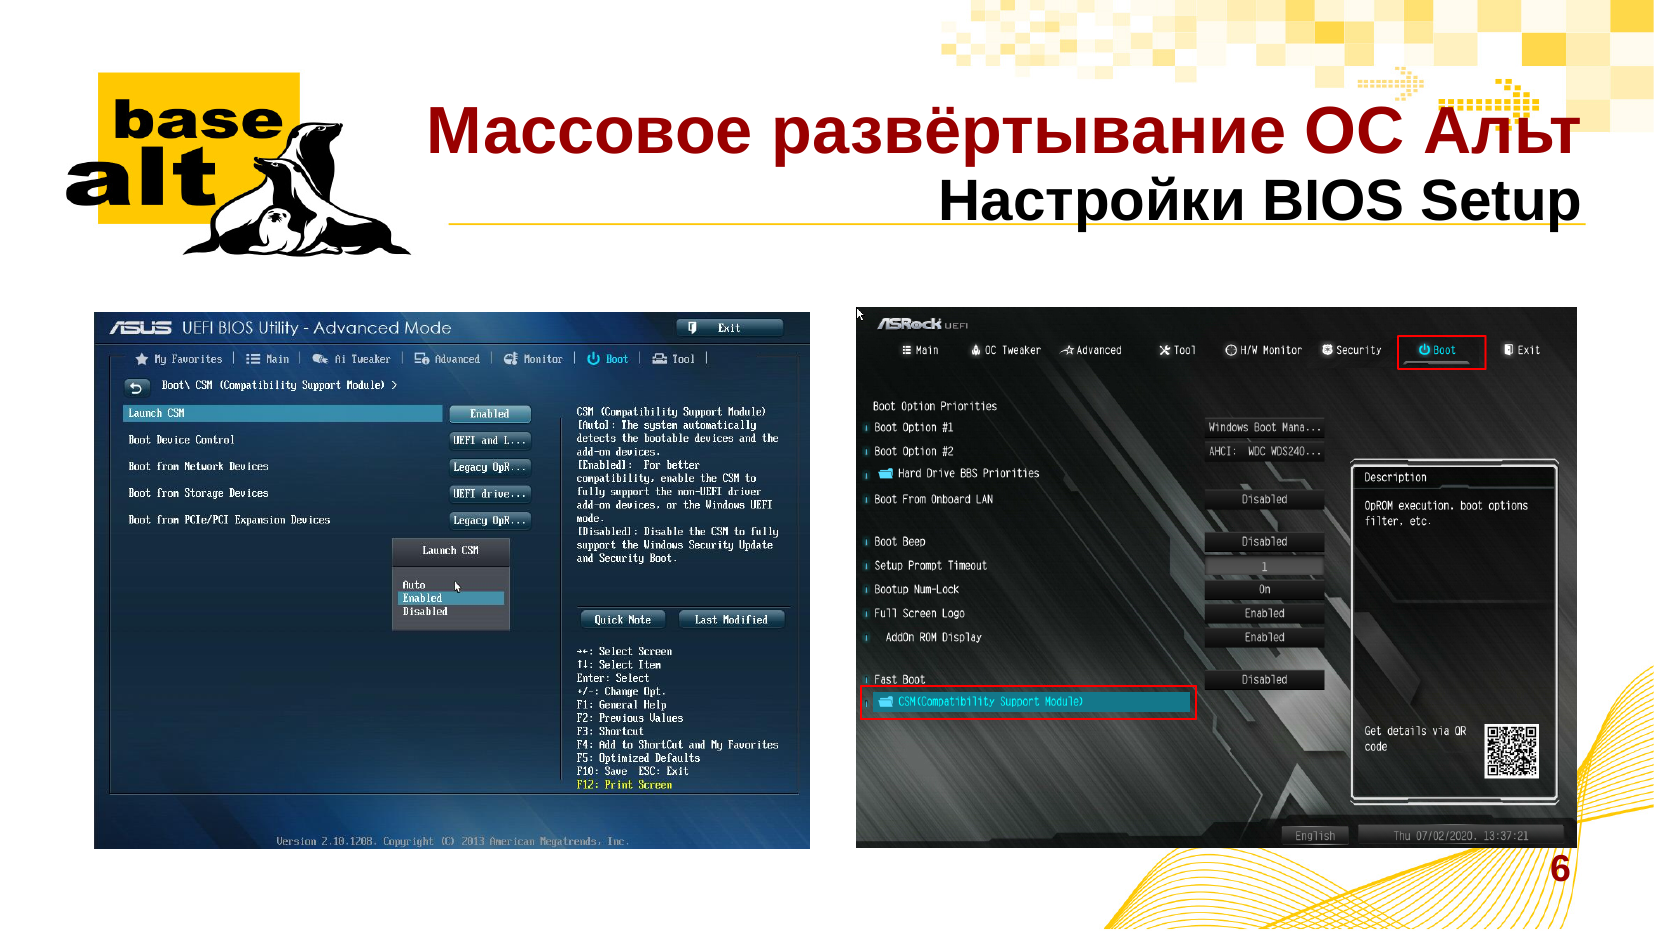

# Массовое развёртывание ОС Альт Настройки BIOS Setup
6